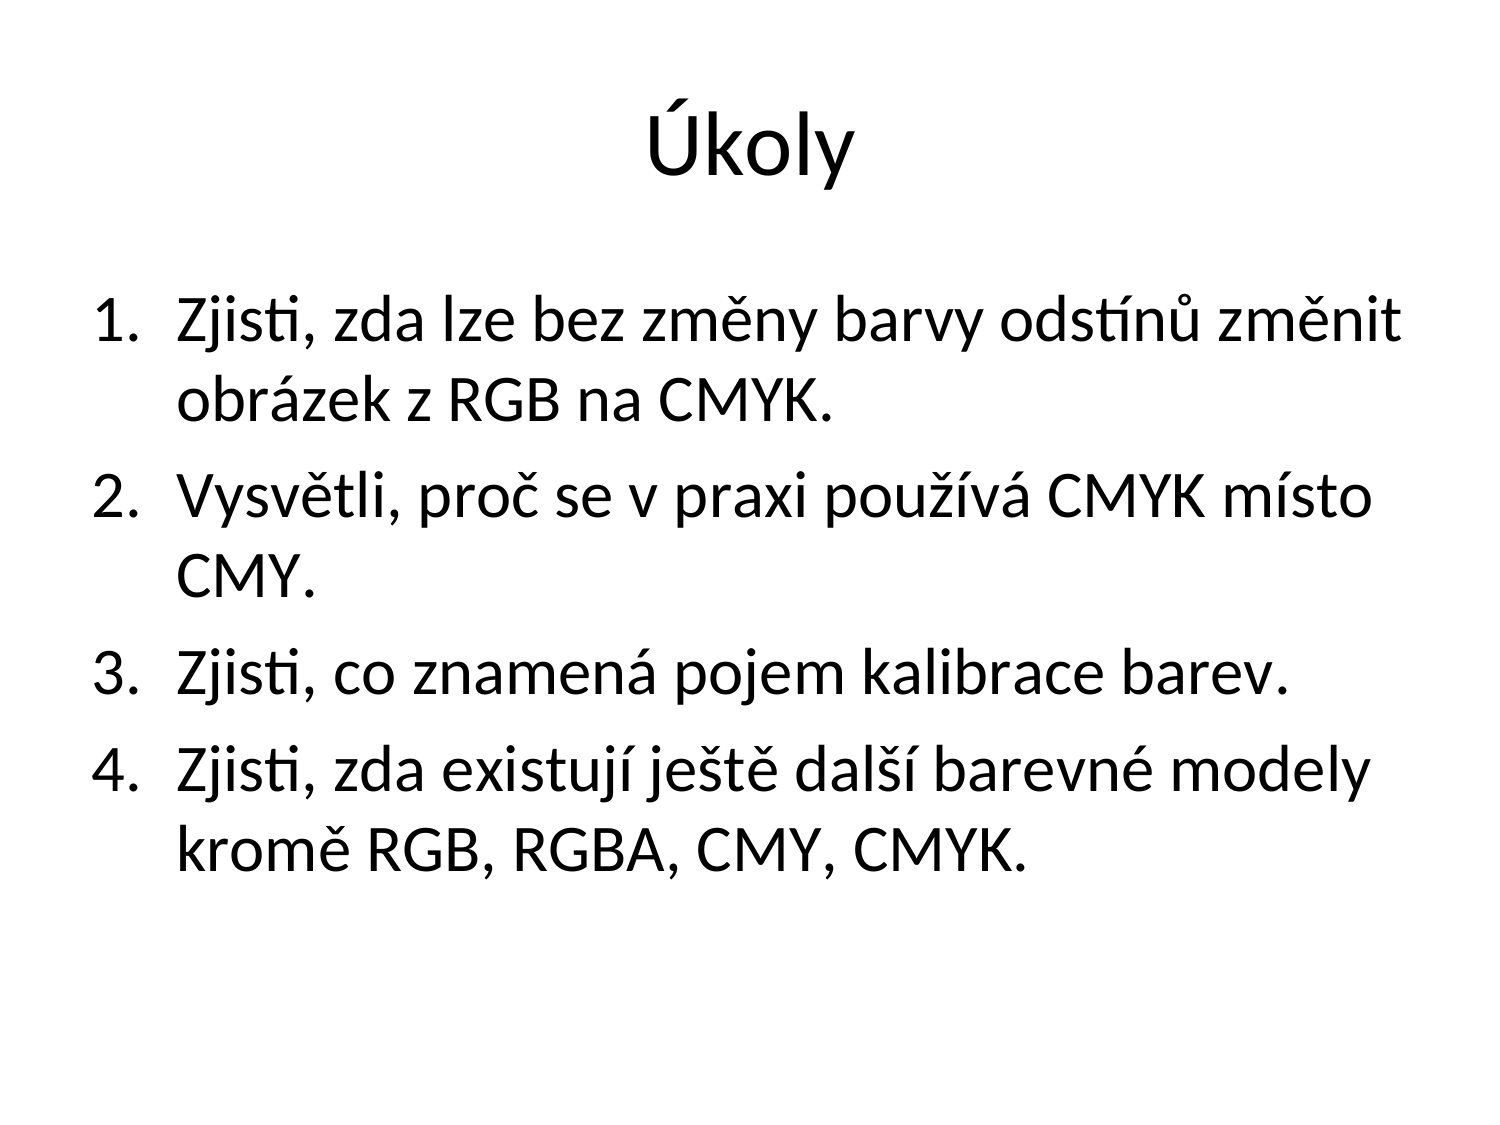

# Úkoly
Zjisti, zda lze bez změny barvy odstínů změnit obrázek z RGB na CMYK.
Vysvětli, proč se v praxi používá CMYK místo CMY.
Zjisti, co znamená pojem kalibrace barev.
Zjisti, zda existují ještě další barevné modely kromě RGB, RGBA, CMY, CMYK.